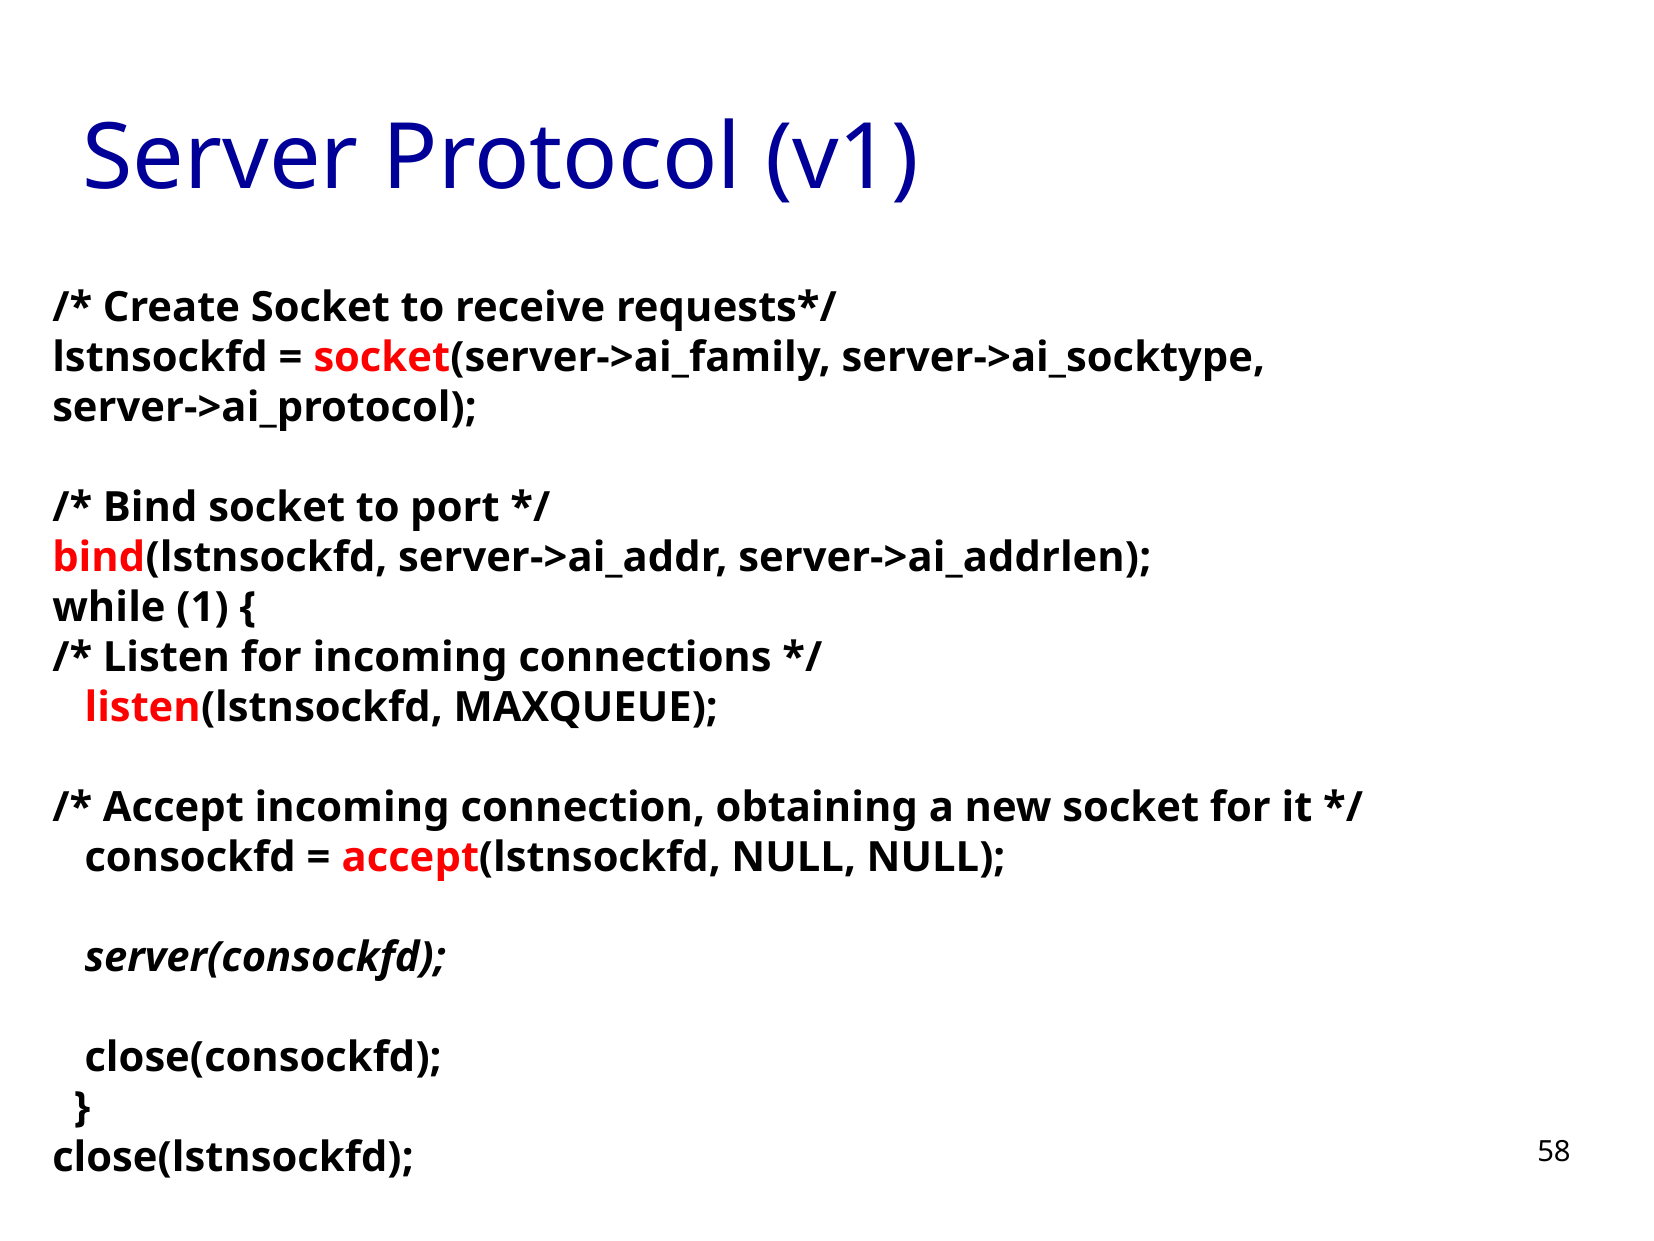

# Server Protocol (v1)
/* Create Socket to receive requests*/
lstnsockfd = socket(server->ai_family, server->ai_socktype, server->ai_protocol);
/* Bind socket to port */
bind(lstnsockfd, server->ai_addr, server->ai_addrlen);
while (1) {
/* Listen for incoming connections */
 listen(lstnsockfd, MAXQUEUE);
/* Accept incoming connection, obtaining a new socket for it */
 consockfd = accept(lstnsockfd, NULL, NULL);
 server(consockfd);
 close(consockfd);
 }
close(lstnsockfd);
58